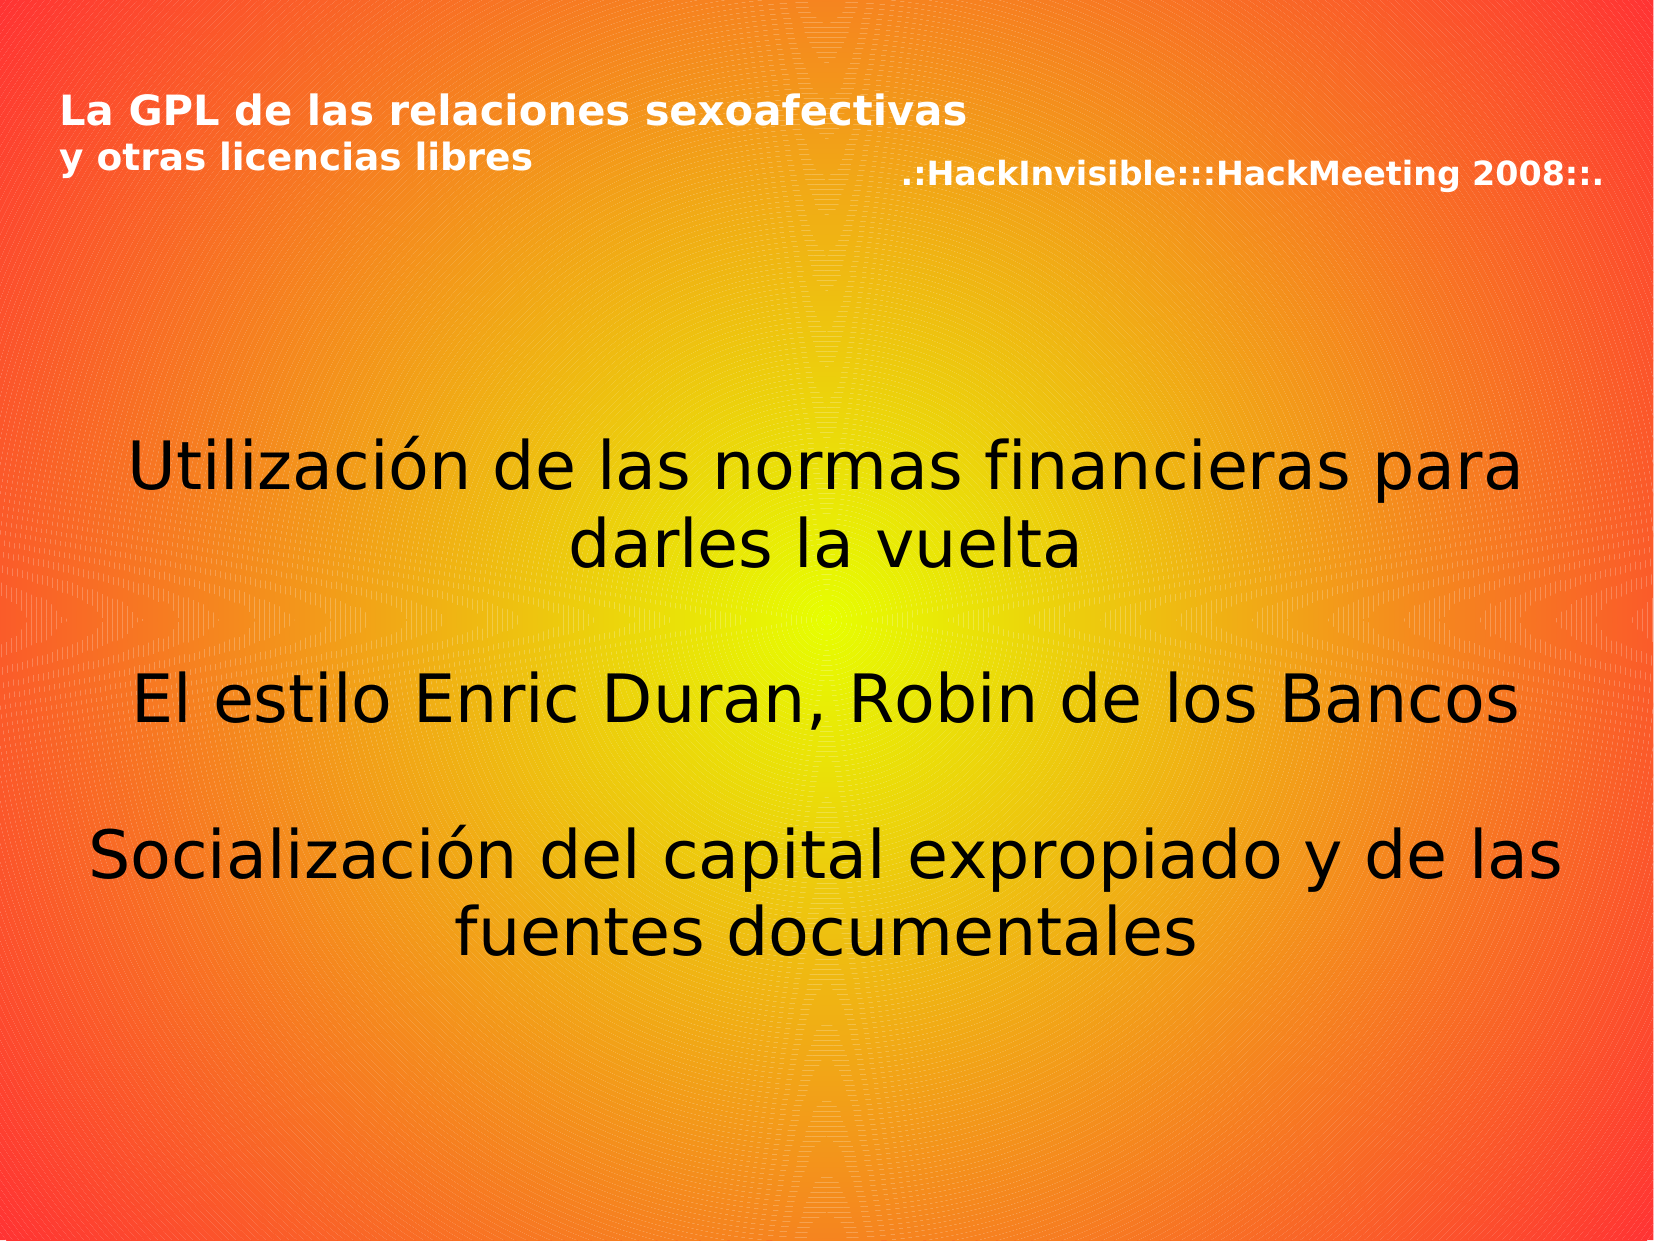

#
La GPL de las relaciones sexoafectivas
y otras licencias libres
.:HackInvisible:::HackMeeting 2008::.
Utilización de las normas financieras para darles la vuelta
El estilo Enric Duran, Robin de los Bancos
Socialización del capital expropiado y de las fuentes documentales